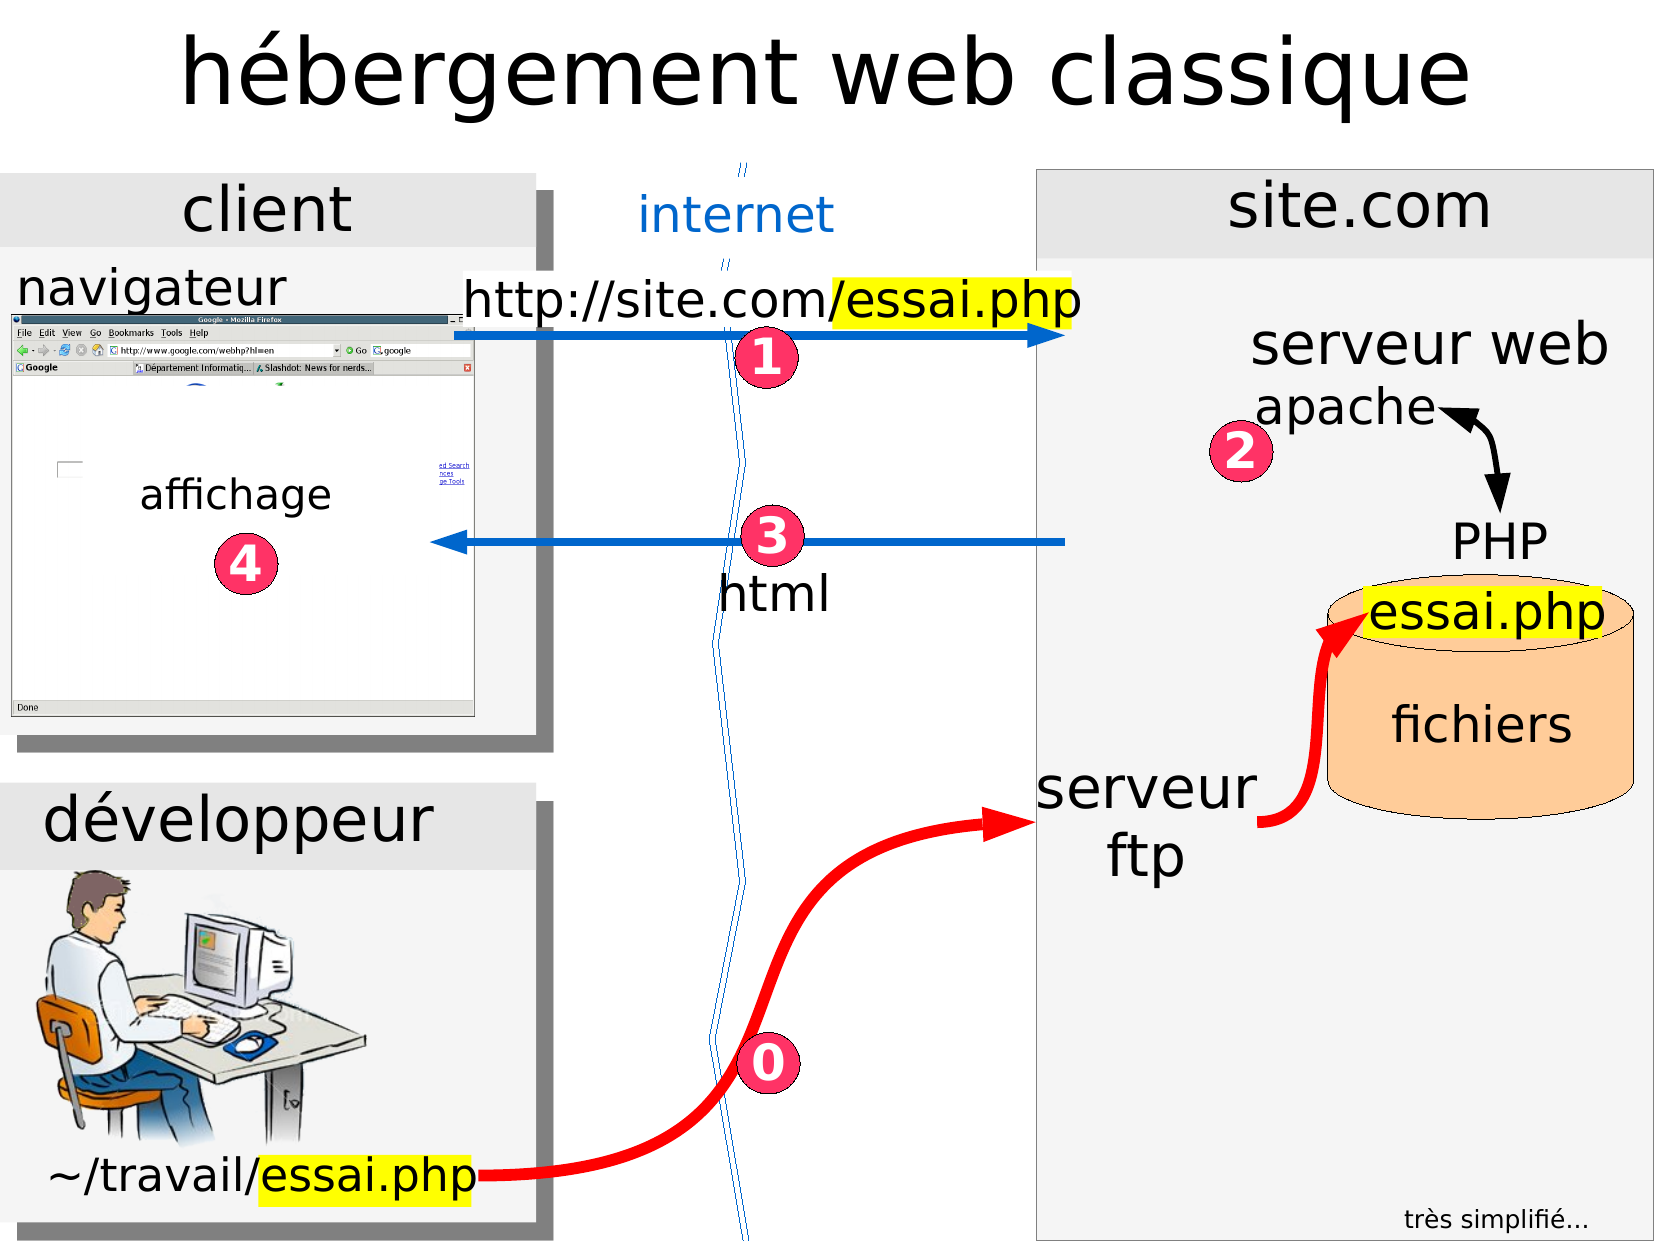

# hébergement web classique
site.com
client
internet
navigateur
http://site.com/essai.php
serveur web
1
apache
2
affichage
3
PHP
4
html
essai.php
fichiers
serveur
ftp
développeur
0
~/travail/essai.php
très simplifié...